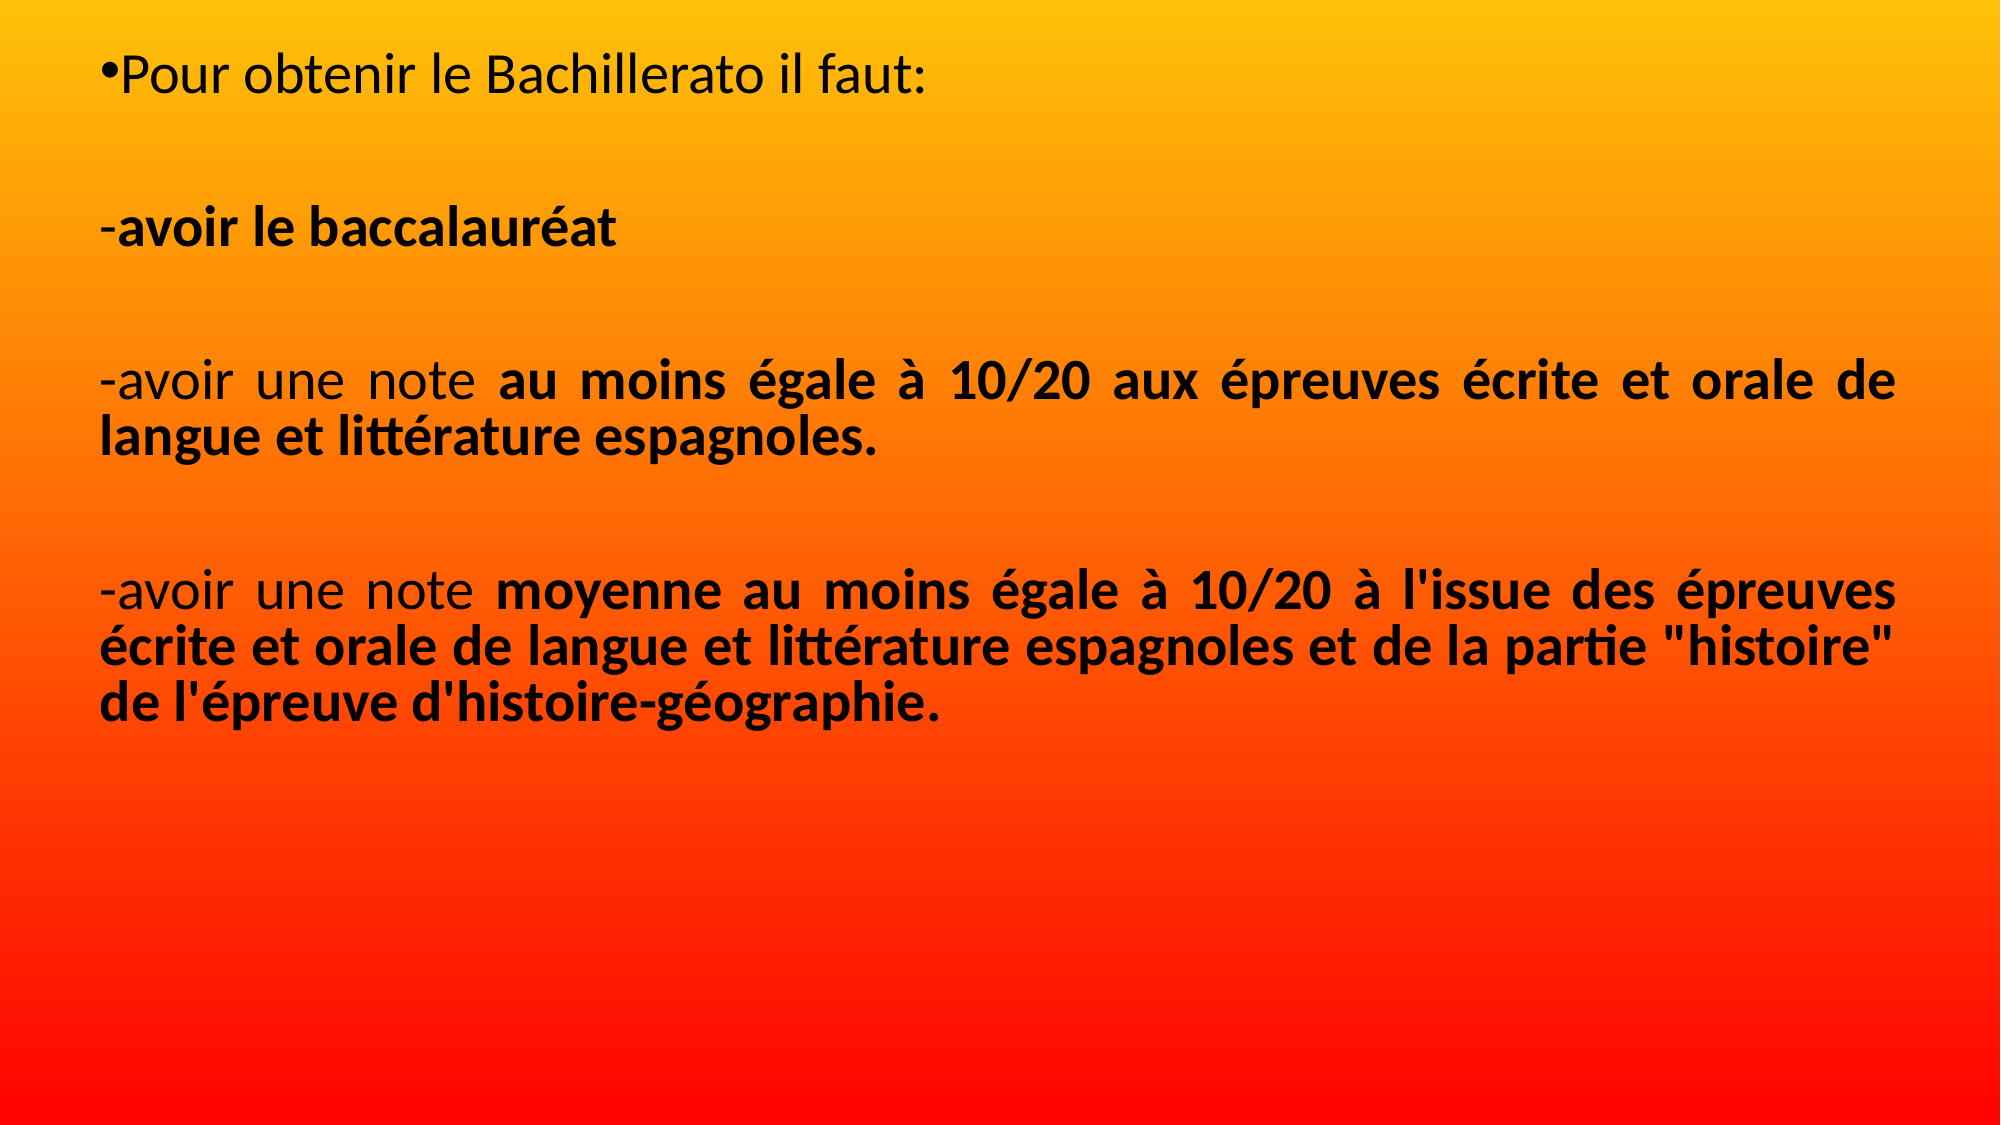

# Pour obtenir le Bachillerato il faut:
-avoir le baccalauréat
-avoir une note au moins égale à 10/20 aux épreuves écrite et orale de langue et littérature espagnoles.
-avoir une note moyenne au moins égale à 10/20 à l'issue des épreuves écrite et orale de langue et littérature espagnoles et de la partie "histoire" de l'épreuve d'histoire-géographie.